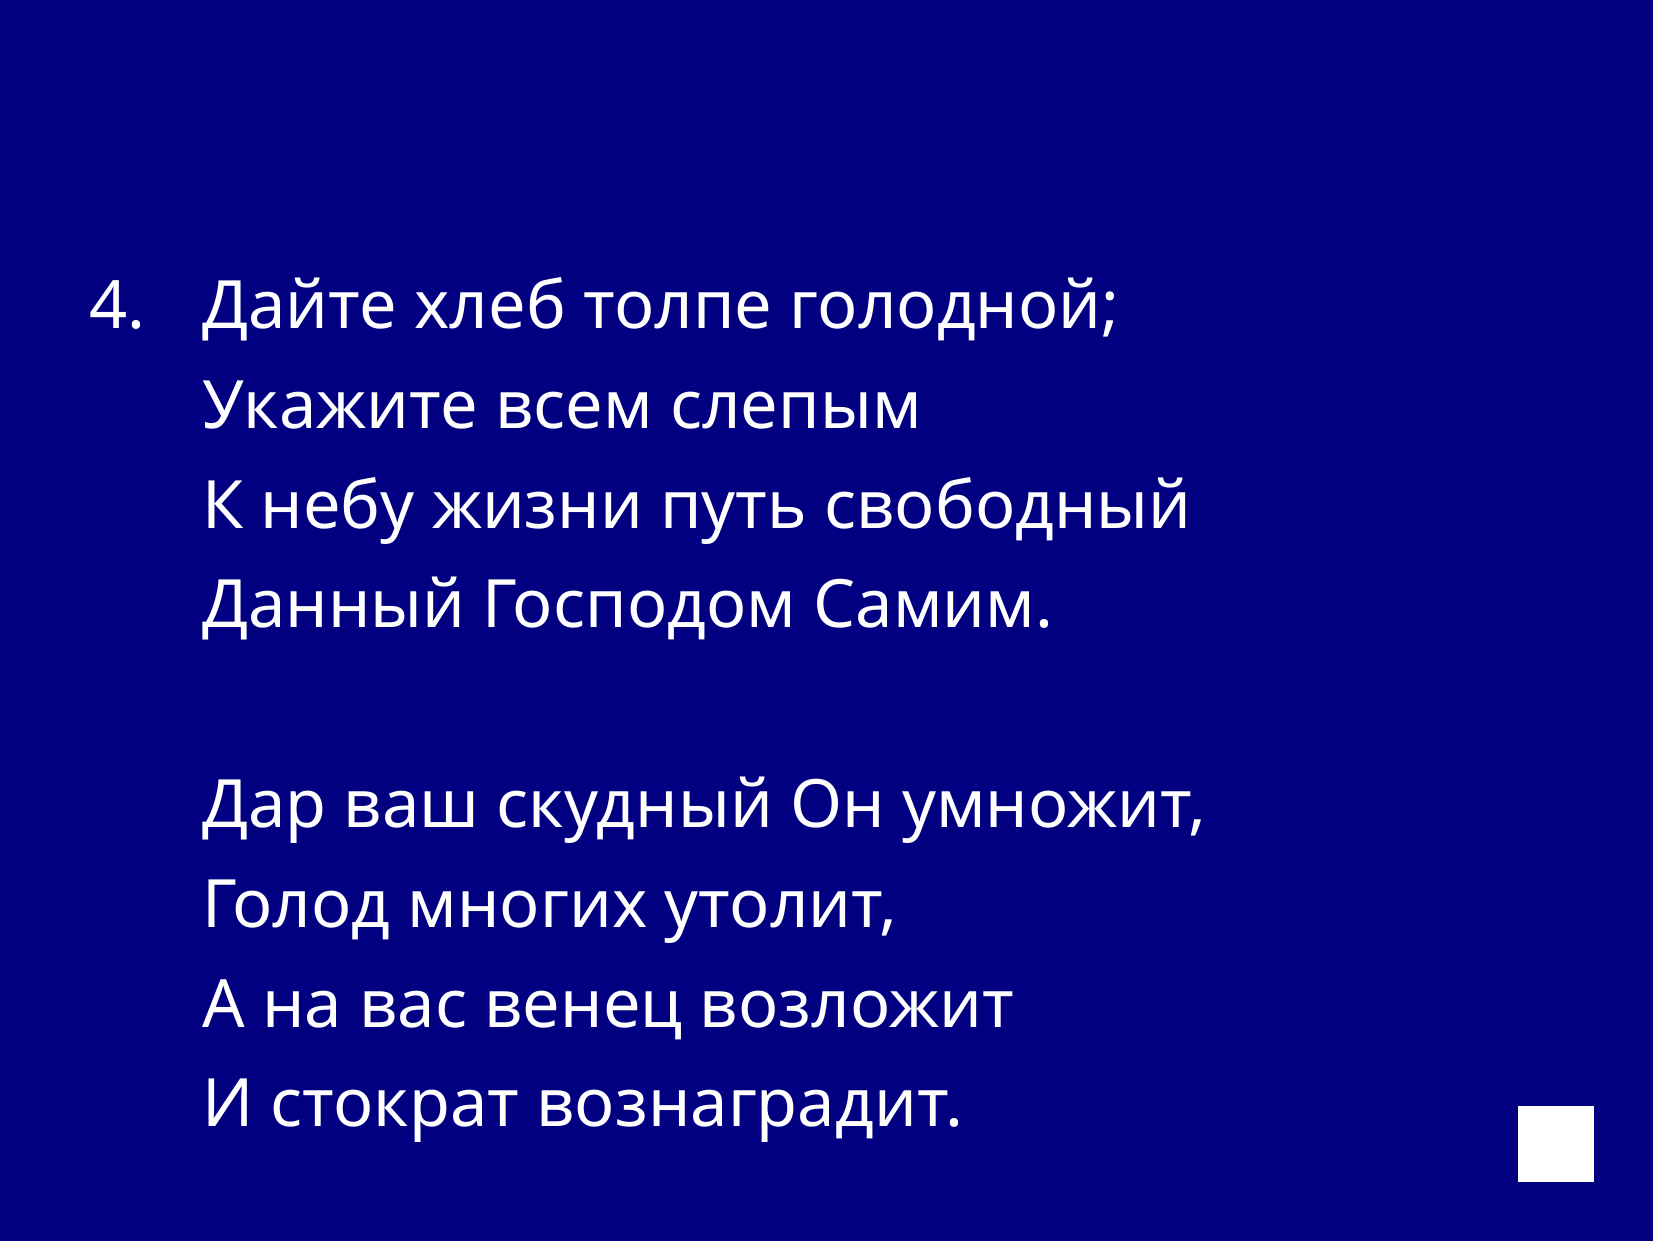

4.	Дайте хлеб толпе голодной;
	Укажите всем слепым
	К небу жизни путь свободный
	Данный Господом Самим.
	Дар ваш скудный Он умножит,
	Голод многих утолит,
	А на вас венец возложит
	И стократ вознаградит.